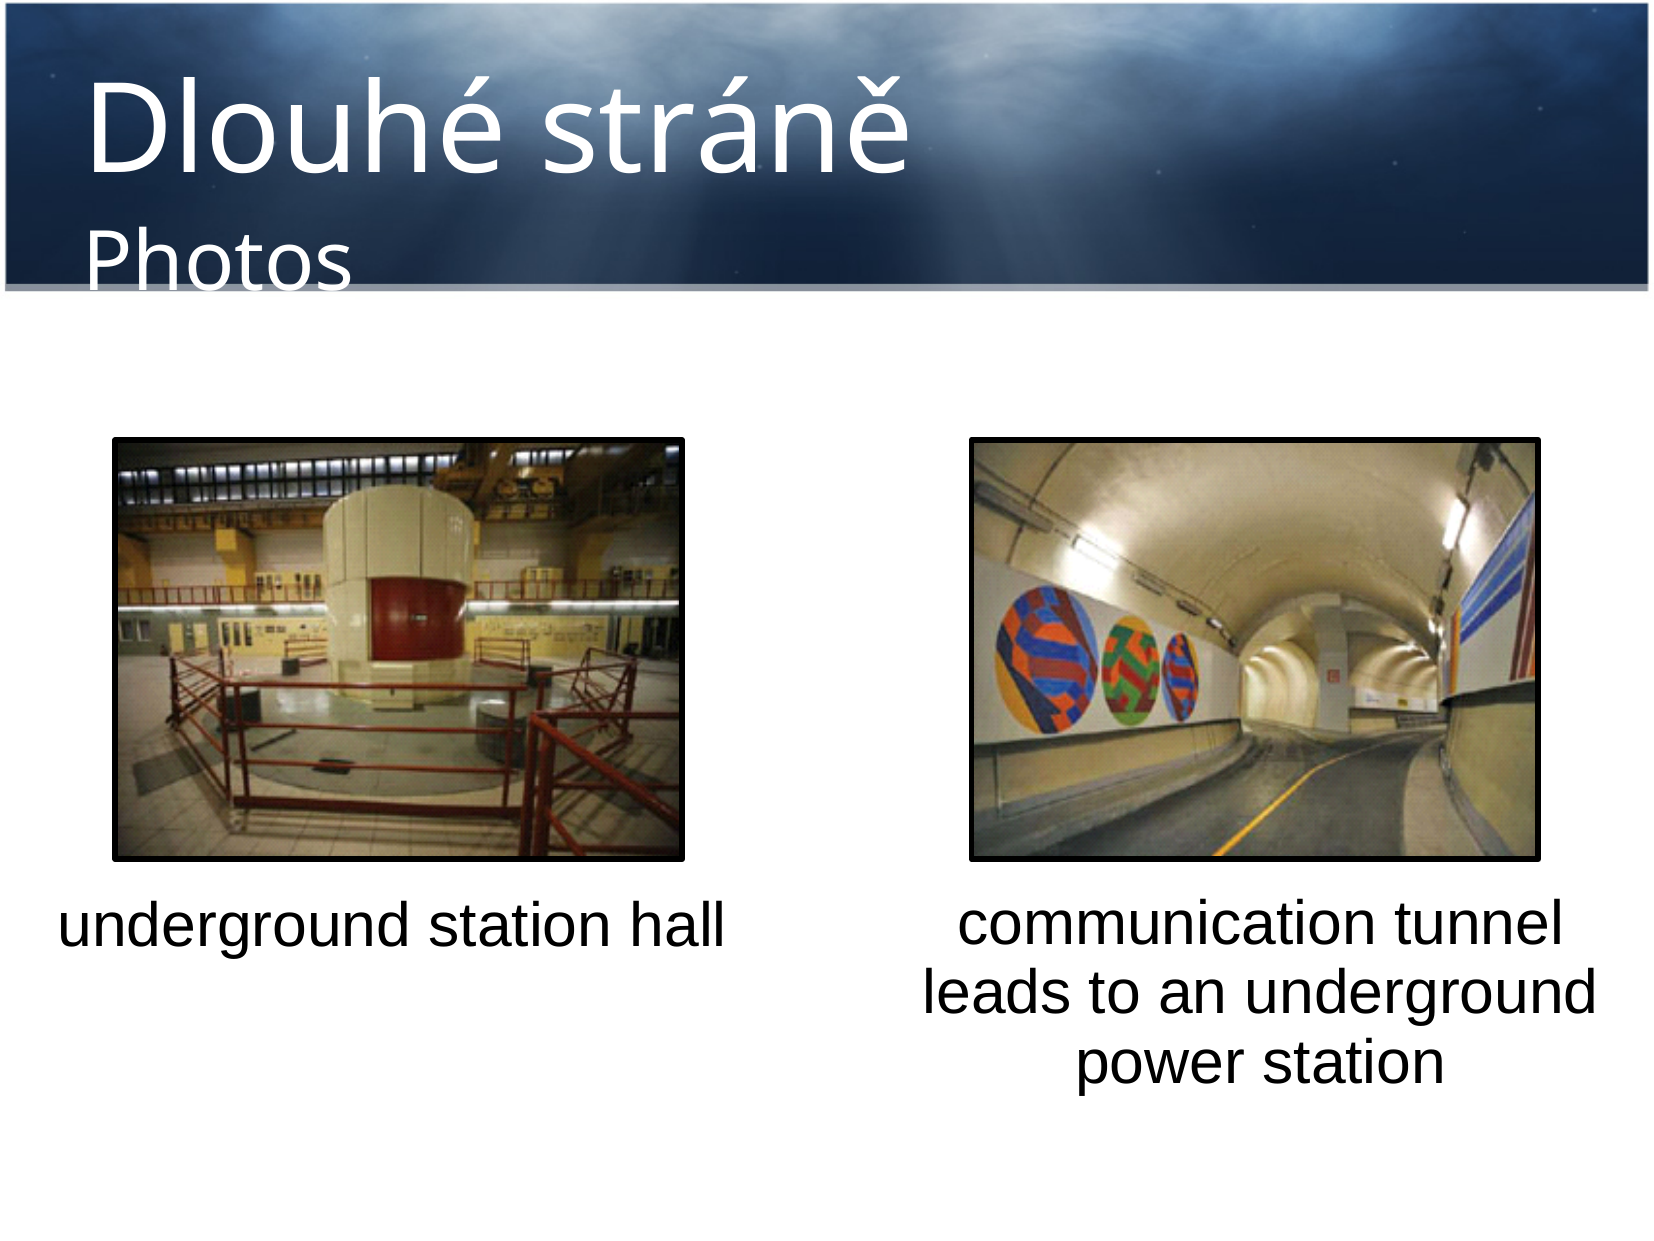

# Dlouhé stráně Photos
communication tunnel leads to an underground power station
underground station hall